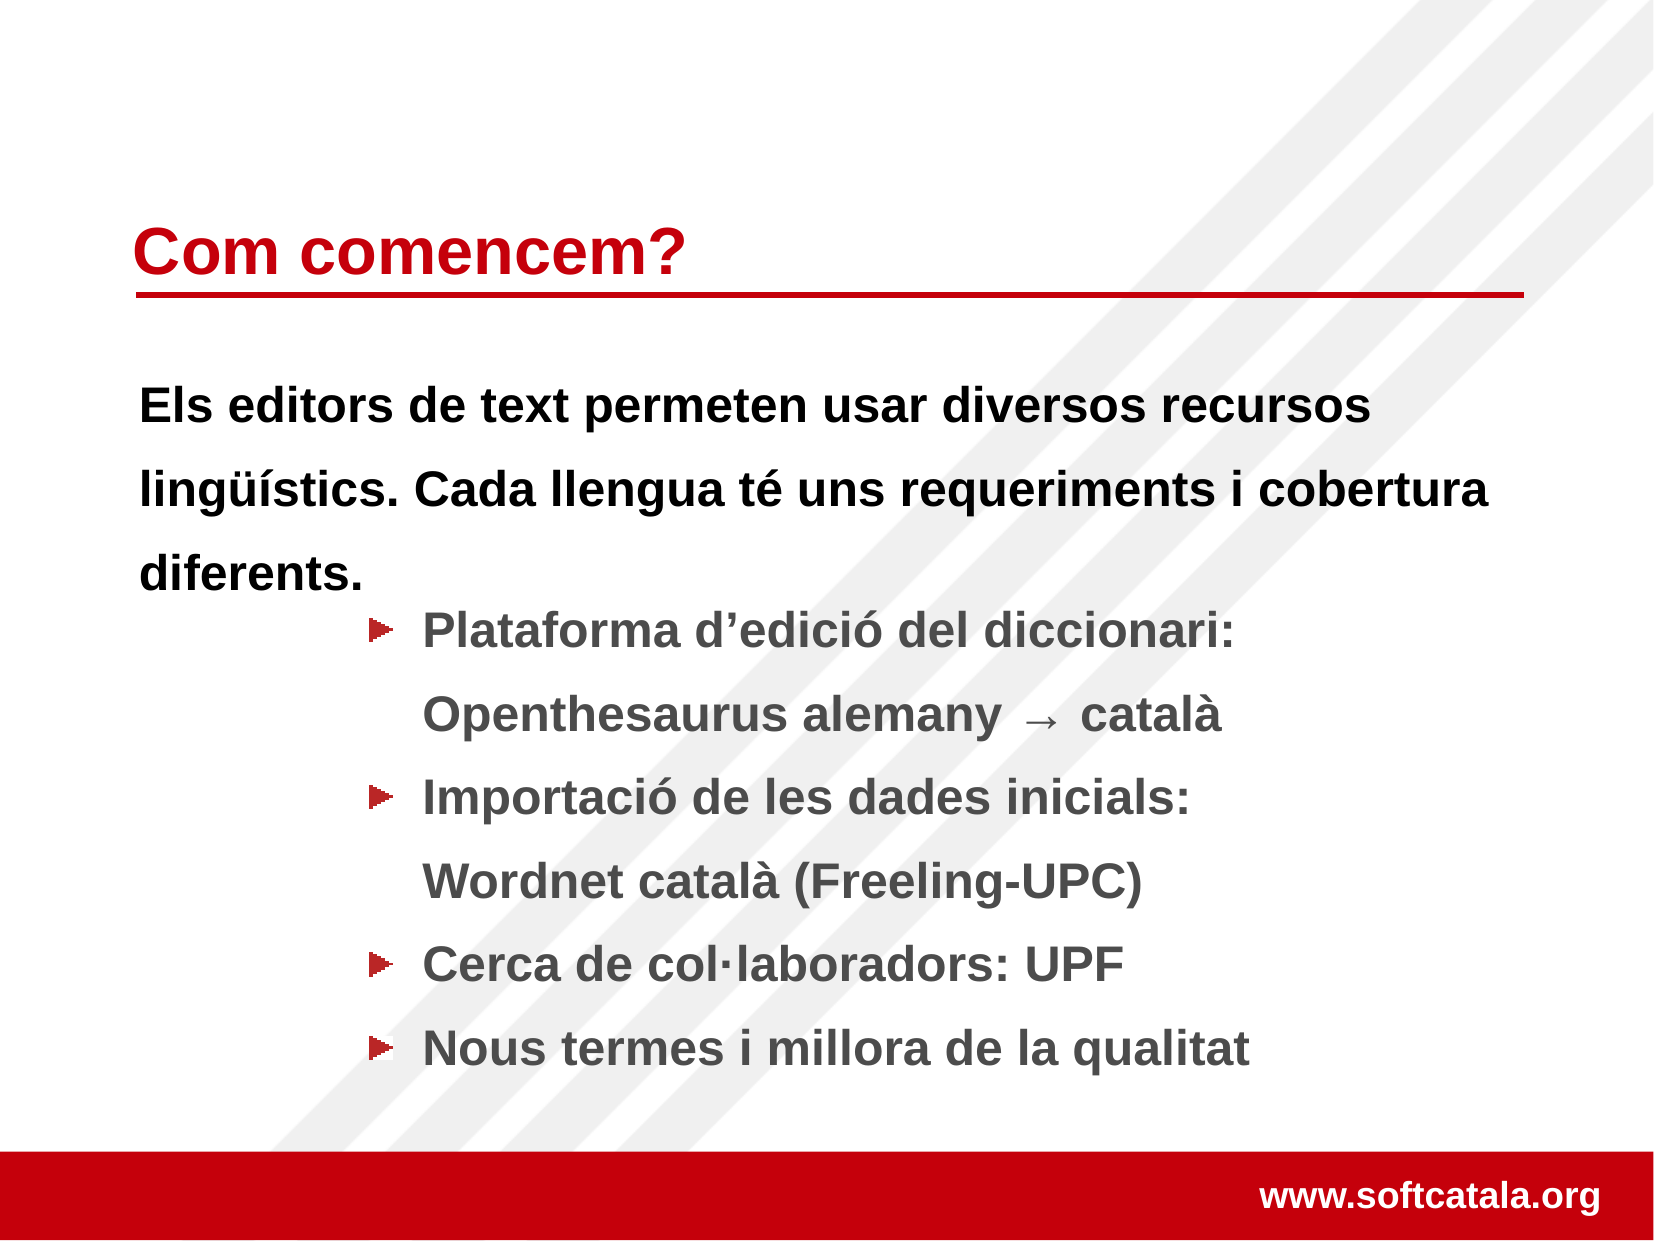

Com comencem?
Els editors de text permeten usar diversos recursos lingüístics. Cada llengua té uns requeriments i cobertura diferents.
Plataforma d’edició del diccionari: Openthesaurus alemany → català
Importació de les dades inicials:
Wordnet català (Freeling-UPC)
Cerca de col·laboradors: UPF
Nous termes i millora de la qualitat
 www.softcatala.org